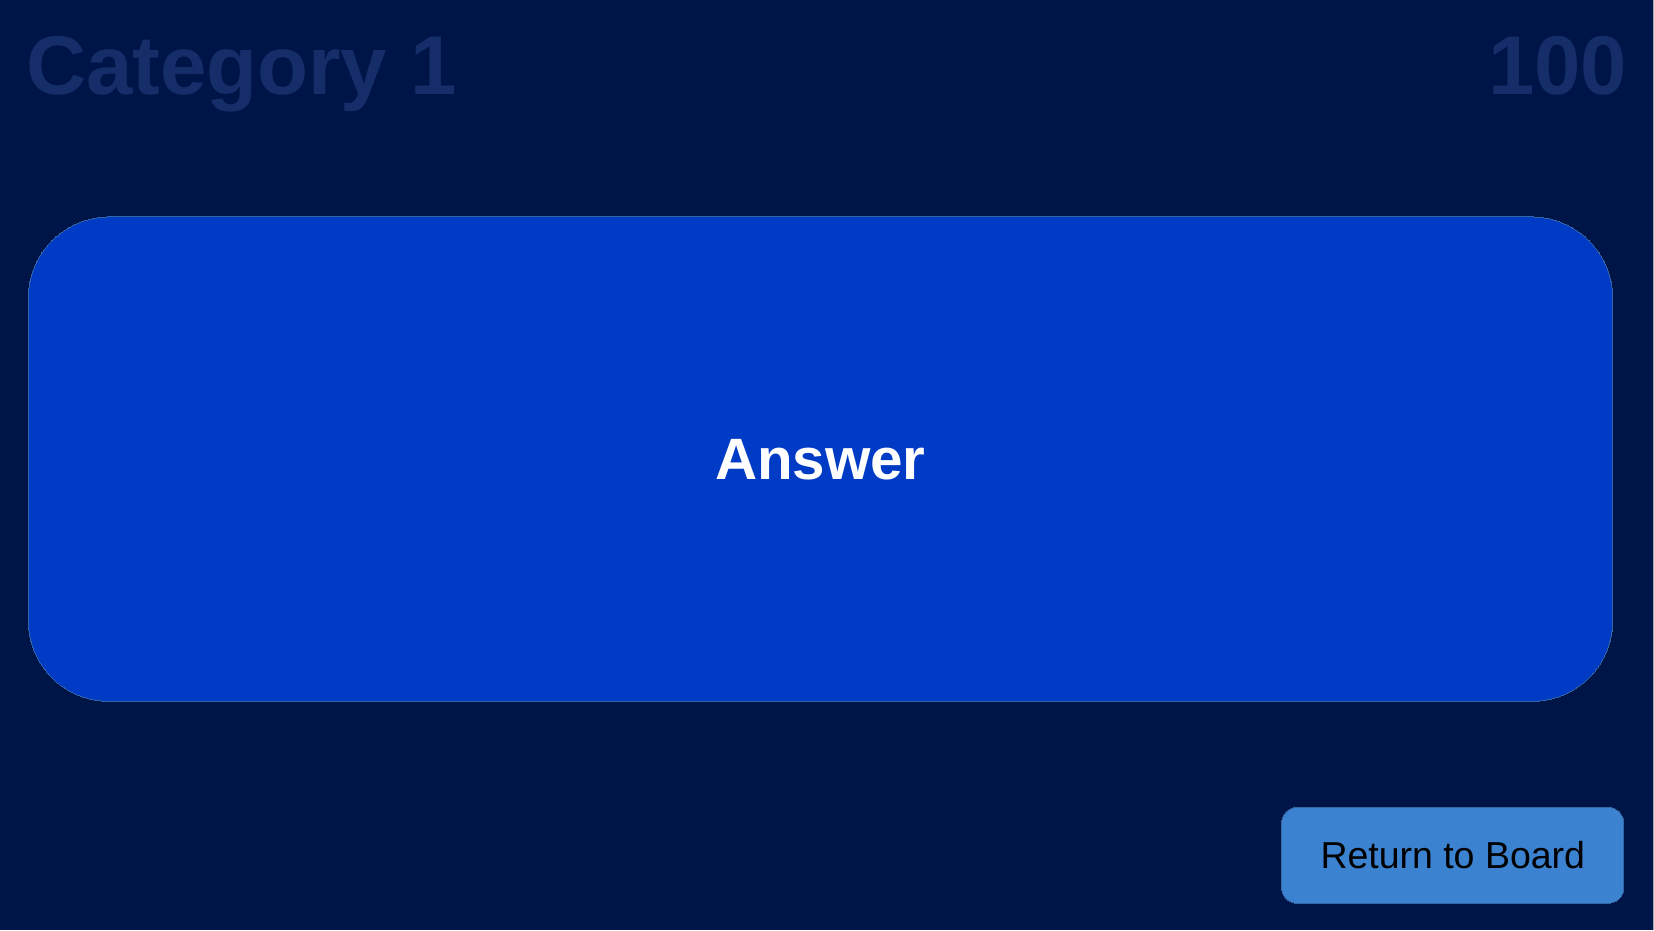

Category 1
100
Answer
Return to Board